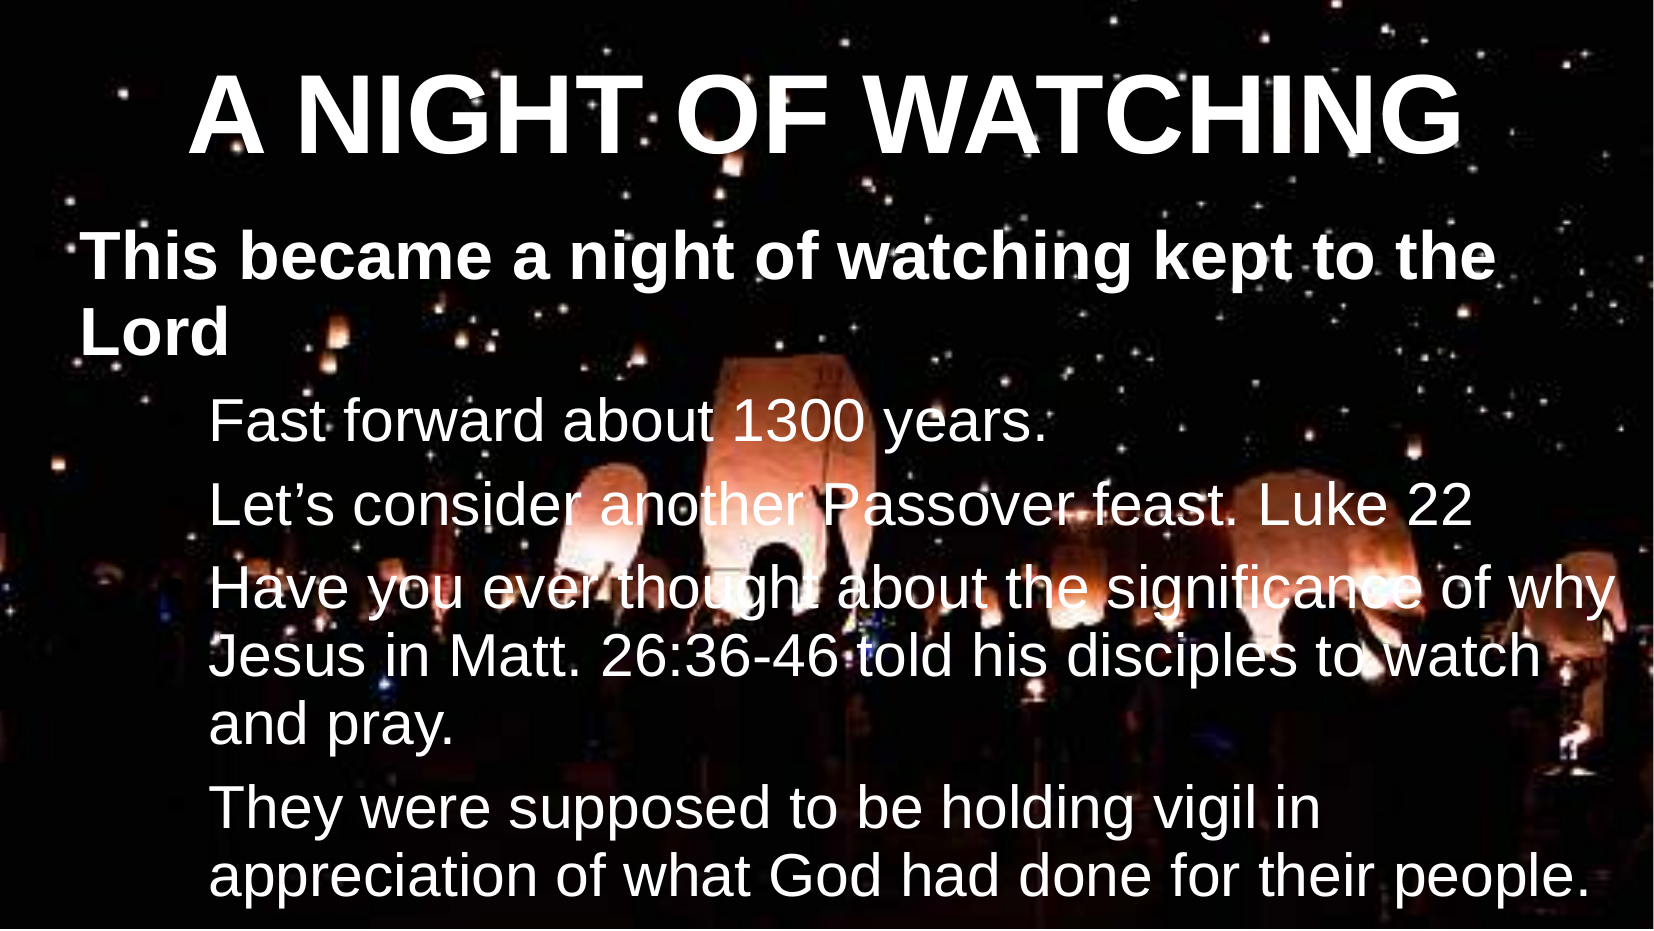

# A NIGHT OF WATCHING
This became a night of watching kept to the Lord
Fast forward about 1300 years.
Let’s consider another Passover feast. Luke 22
Have you ever thought about the significance of why Jesus in Matt. 26:36-46 told his disciples to watch and pray.
They were supposed to be holding vigil in appreciation of what God had done for their people.